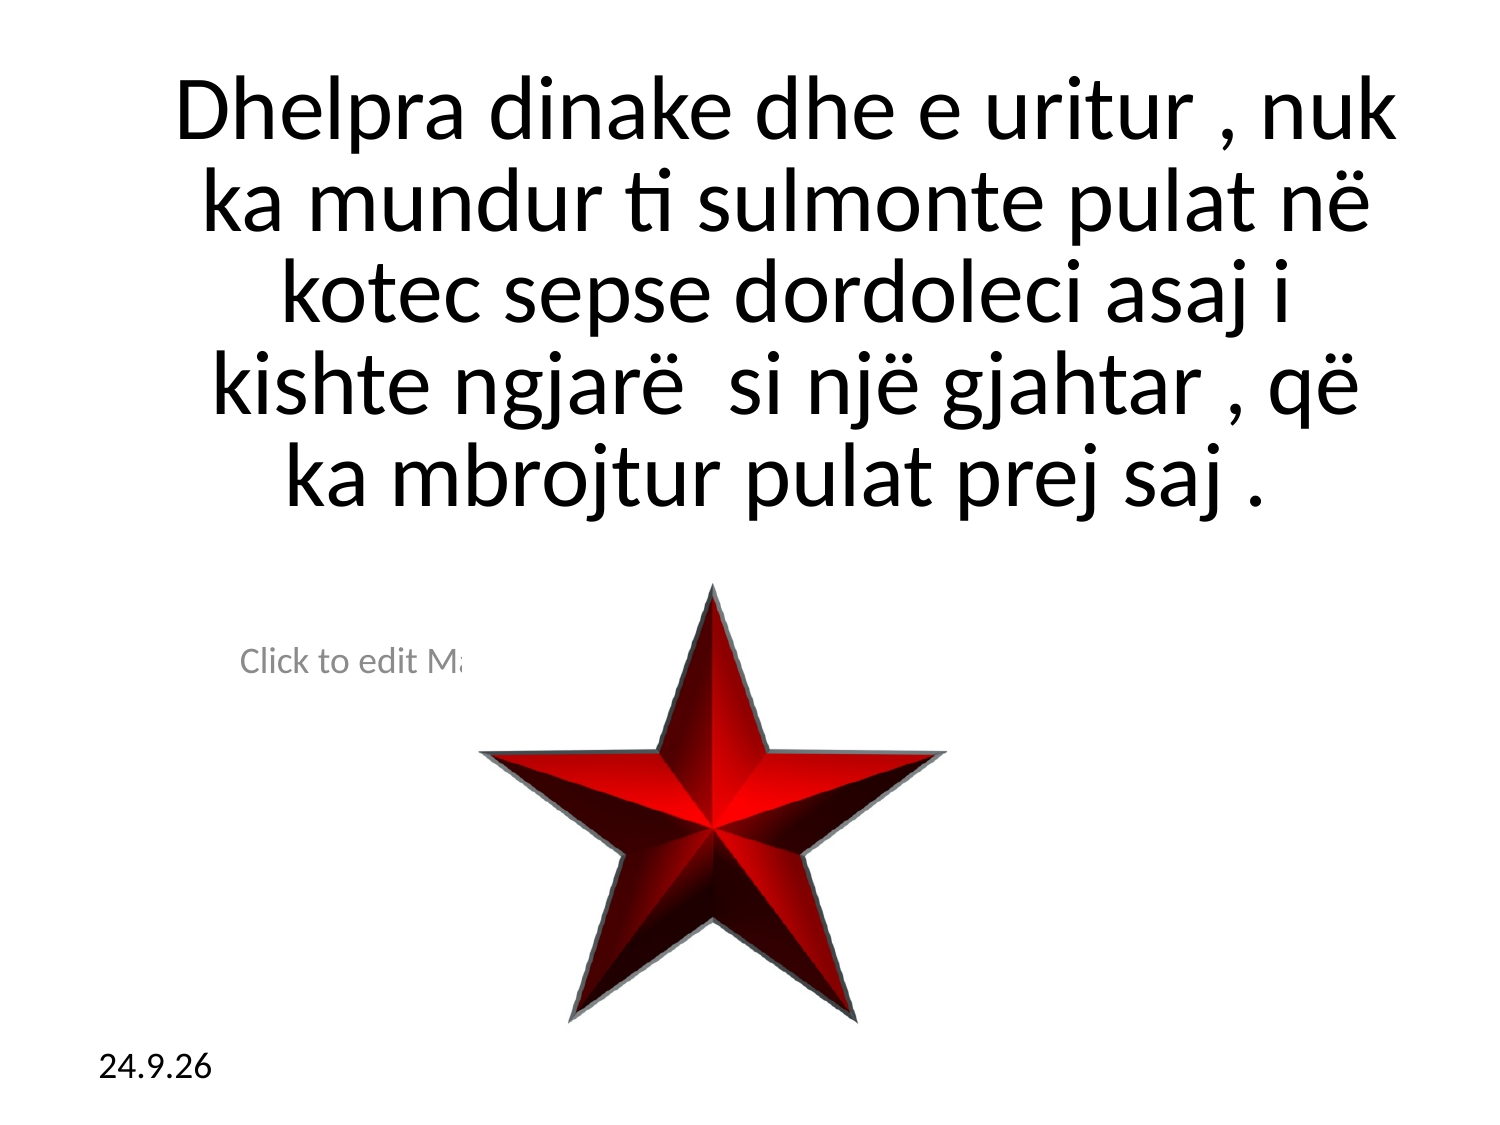

# Dhelpra dinake dhe e uritur , nuk ka mundur ti sulmonte pulat në kotec sepse dordoleci asaj i kishte ngjarë si një gjahtar , që ka mbrojtur pulat prej saj .